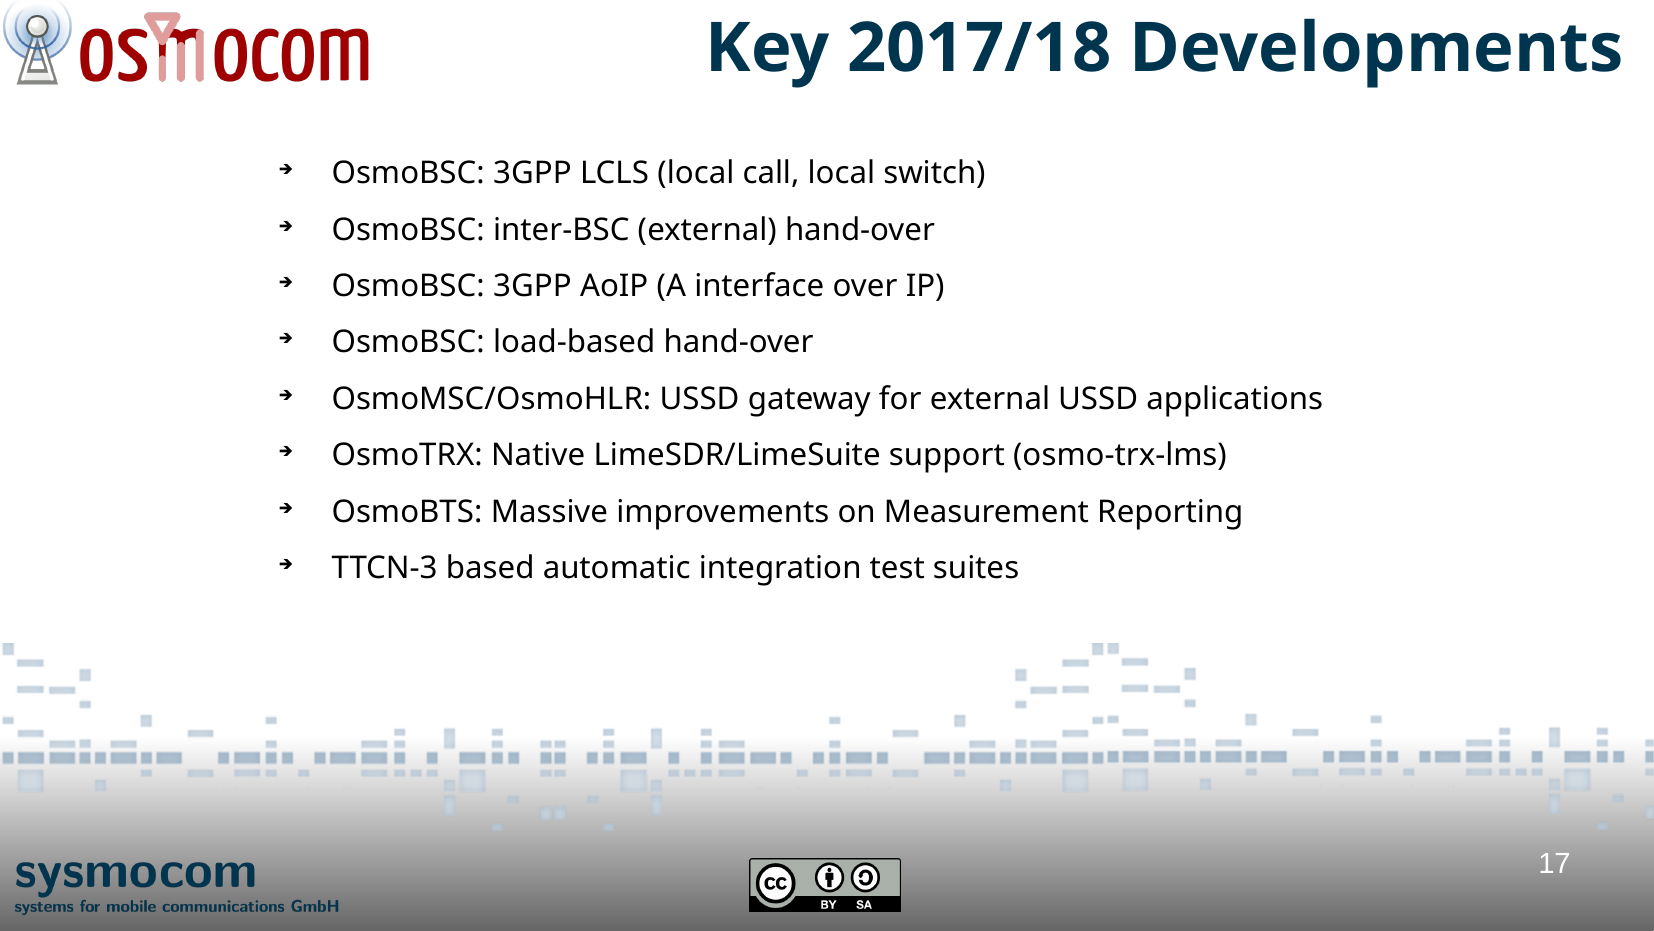

# Key 2017/18 Developments
OsmoBSC: 3GPP LCLS (local call, local switch)
OsmoBSC: inter-BSC (external) hand-over
OsmoBSC: 3GPP AoIP (A interface over IP)
OsmoBSC: load-based hand-over
OsmoMSC/OsmoHLR: USSD gateway for external USSD applications
OsmoTRX: Native LimeSDR/LimeSuite support (osmo-trx-lms)
OsmoBTS: Massive improvements on Measurement Reporting
TTCN-3 based automatic integration test suites
17